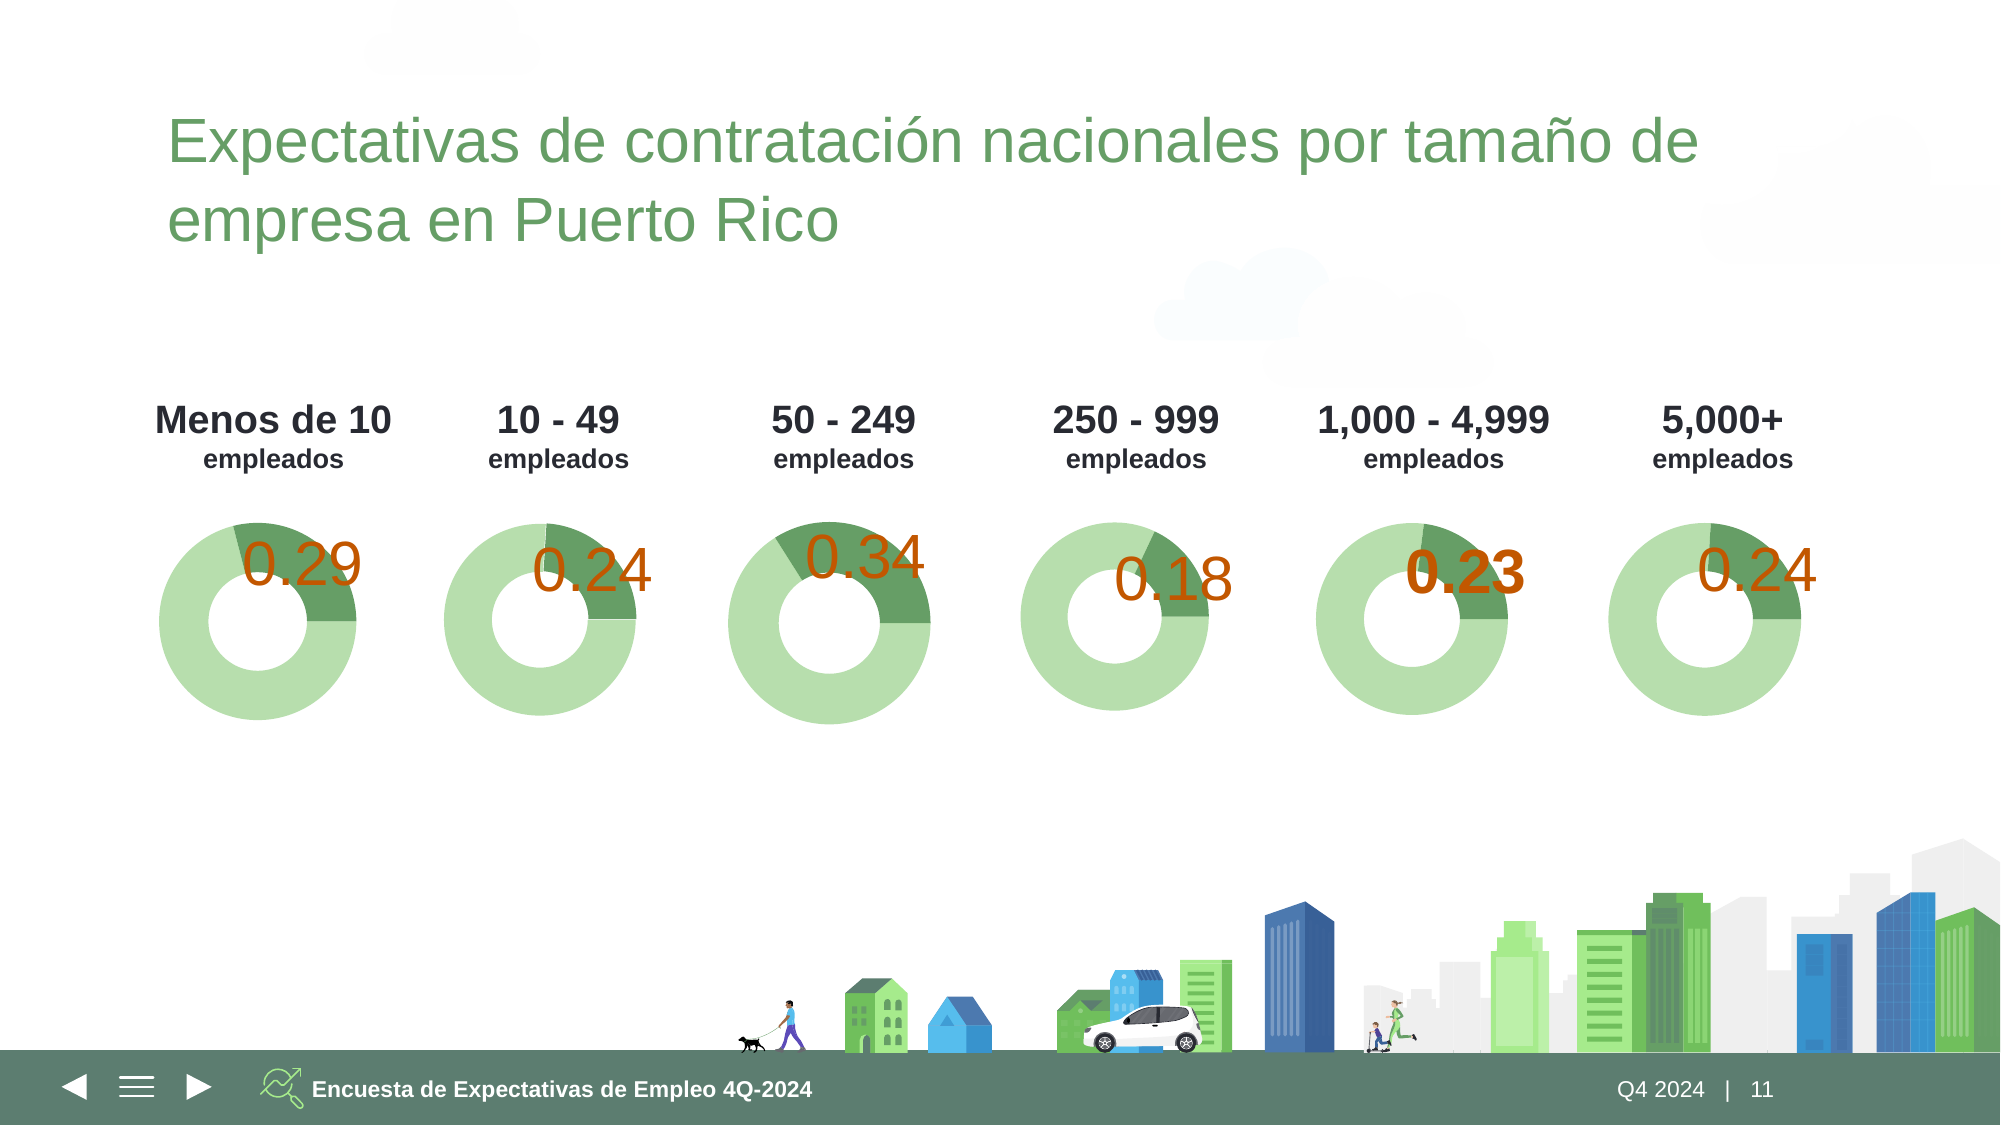

# Expectativas de contratación nacionales por tamaño de empresa en Puerto Rico
5,000+
empleados
Menos de 10 empleados
10 - 49 empleados
50 - 249 empleados
250 - 999 empleados
1,000 - 4,999 empleados
### Chart
| Category | Column1 |
|---|---|
| 1st Qtr | 0.29 |
| 2nd Qtr | 0.71 |
### Chart
| Category | Column1 |
|---|---|
| 1st Qtr | 0.24 |
| 2nd Qtr | 0.76 |
### Chart
| Category | Column1 |
|---|---|
| 1st Qtr | 0.34 |
| 2nd Qtr | 0.66 |
### Chart
| Category | Column1 |
|---|---|
| 1st Qtr | 0.23 |
| 2nd Qtr | 0.77 |
### Chart
| Category | Column1 |
|---|---|
| 1st Qtr | 0.24 |
| 2nd Qtr | 0.76 |
### Chart
| Category | Column1 |
|---|---|
| 1st Qtr | 0.18 |
| 2nd Qtr | 0.82 |